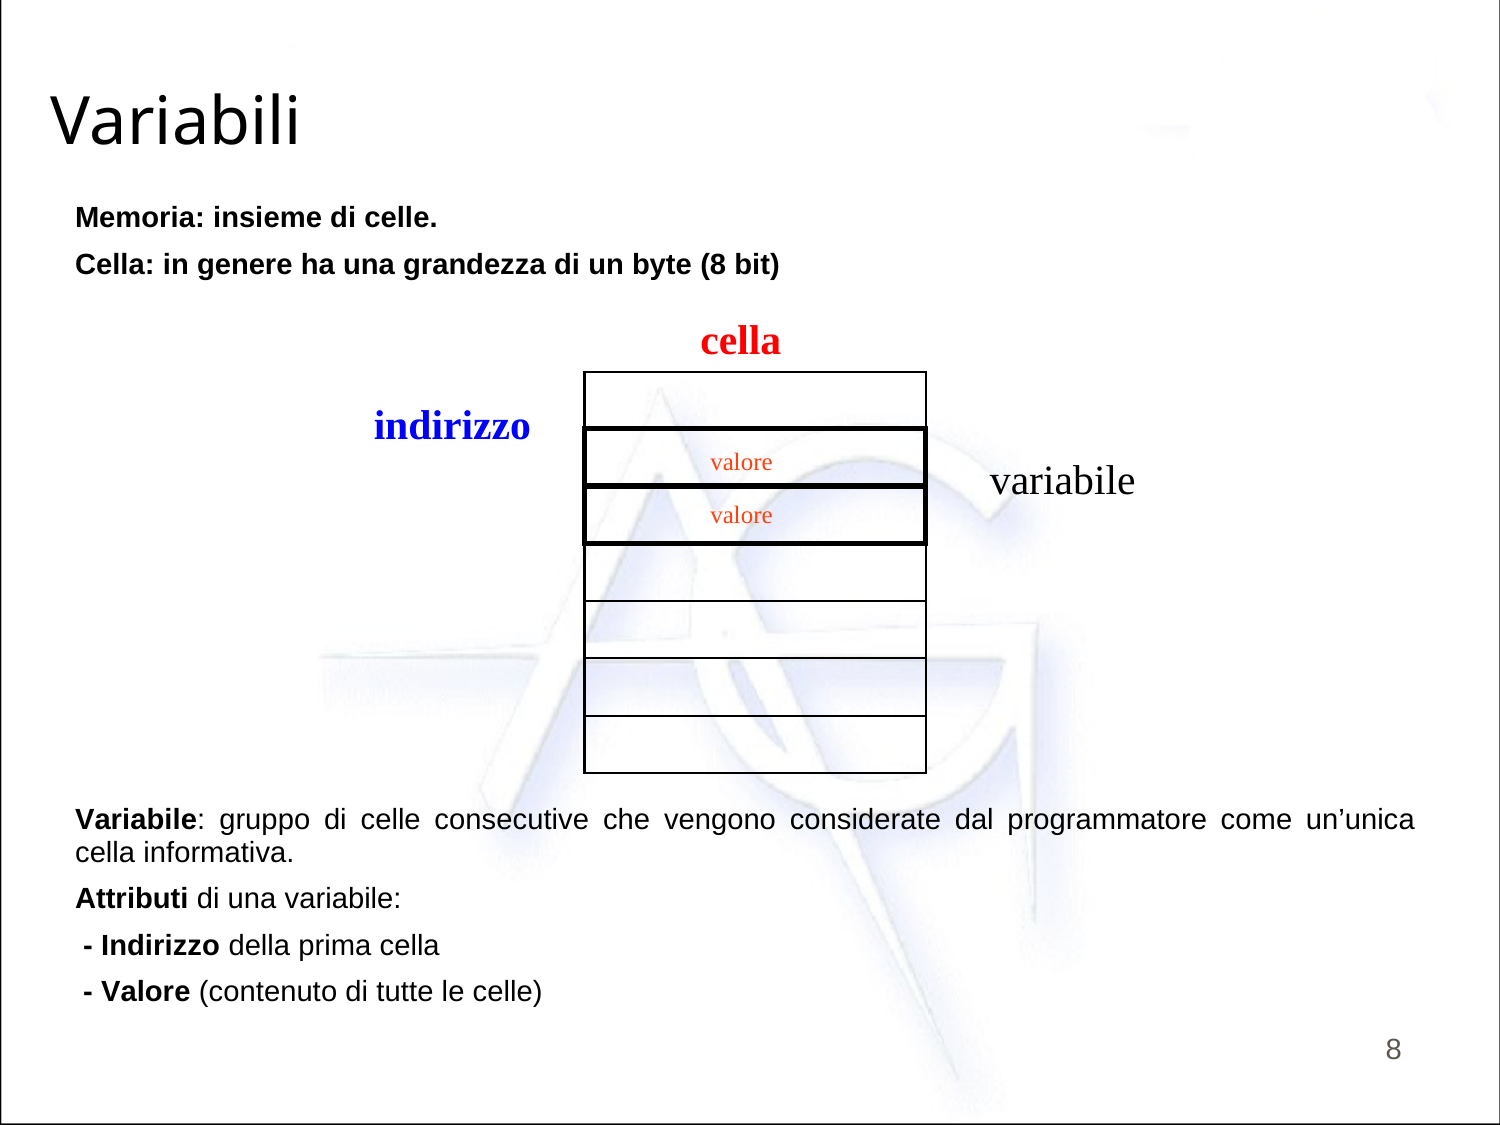

# Variabili
Memoria: insieme di celle.
Cella: in genere ha una grandezza di un byte (8 bit)
Variabile: gruppo di celle consecutive che vengono considerate dal programmatore come un’unica cella informativa.
Attributi di una variabile:
 - Indirizzo della prima cella
 - Valore (contenuto di tutte le celle)
cella
| |
| --- |
| |
| |
| |
| |
| |
| |
indirizzo
valore
variabile
valore
8